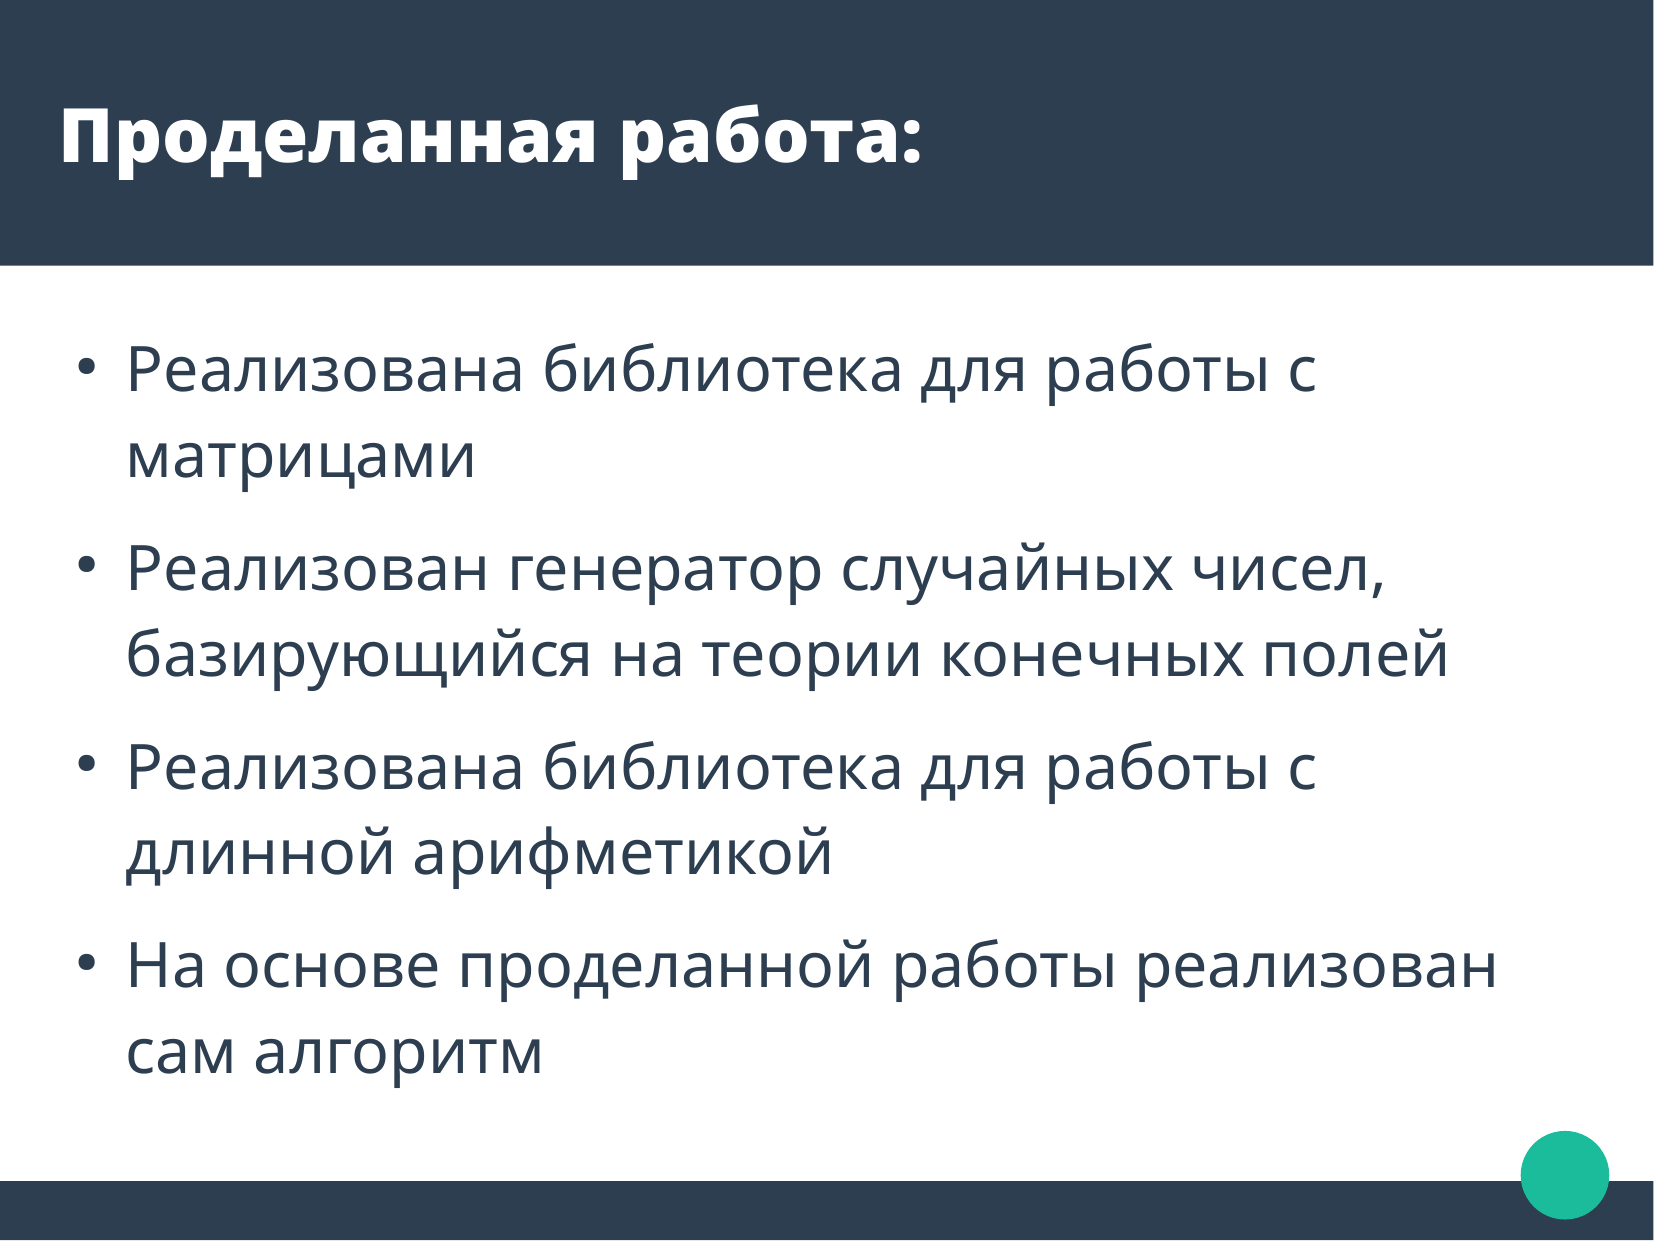

# Проделанная работа:
Реализована библиотека для работы с матрицами
Реализован генератор случайных чисел, базирующийся на теории конечных полей
Реализована библиотека для работы с длинной арифметикой
На основе проделанной работы реализован сам алгоритм